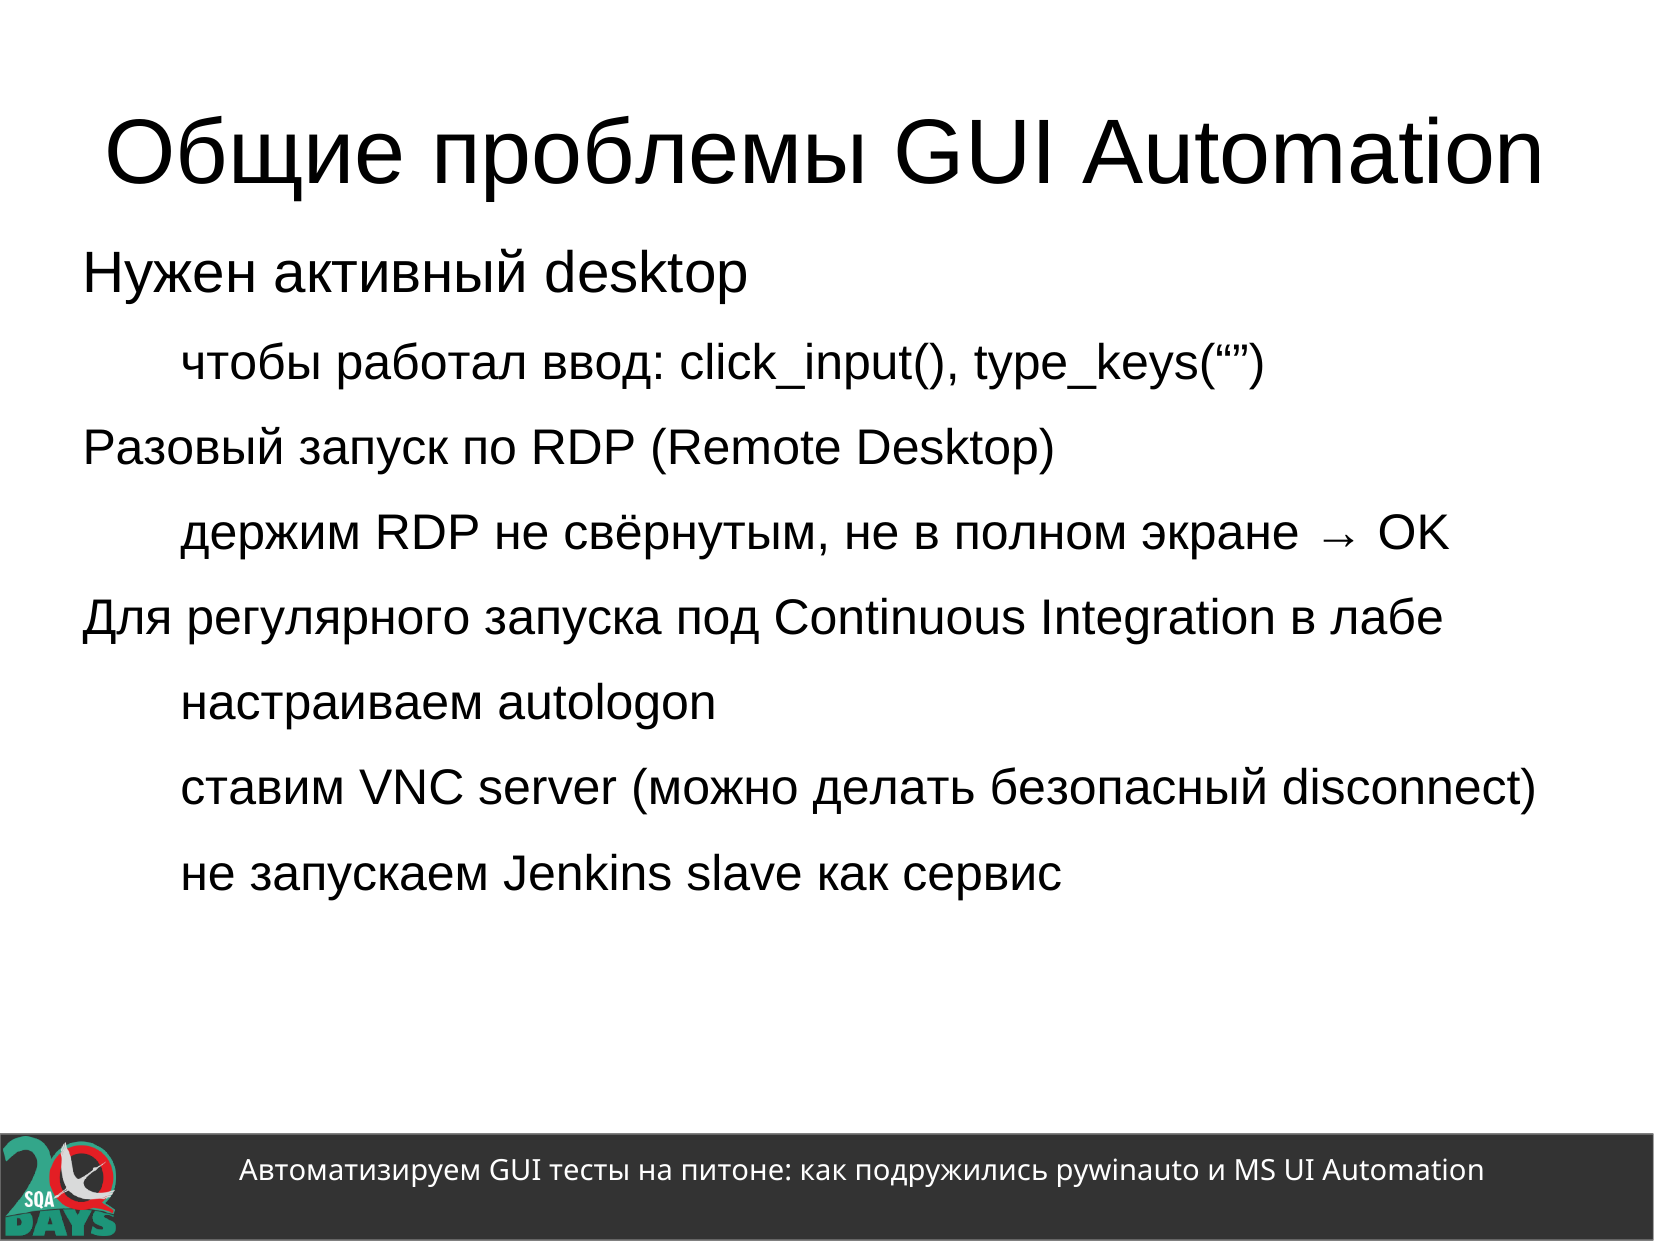

# Общие проблемы GUI Automation
Нужен активный desktop
 чтобы работал ввод: click_input(), type_keys(“”)
Разовый запуск по RDP (Remote Desktop)
 держим RDP не свёрнутым, не в полном экране → OK
Для регулярного запуска под Continuous Integration в лабе
 настраиваем autologon
 ставим VNC server (можно делать безопасный disconnect)
 не запускаем Jenkins slave как сервис
Автоматизируем GUI тесты на питоне: как подружились pywinauto и MS UI Automation